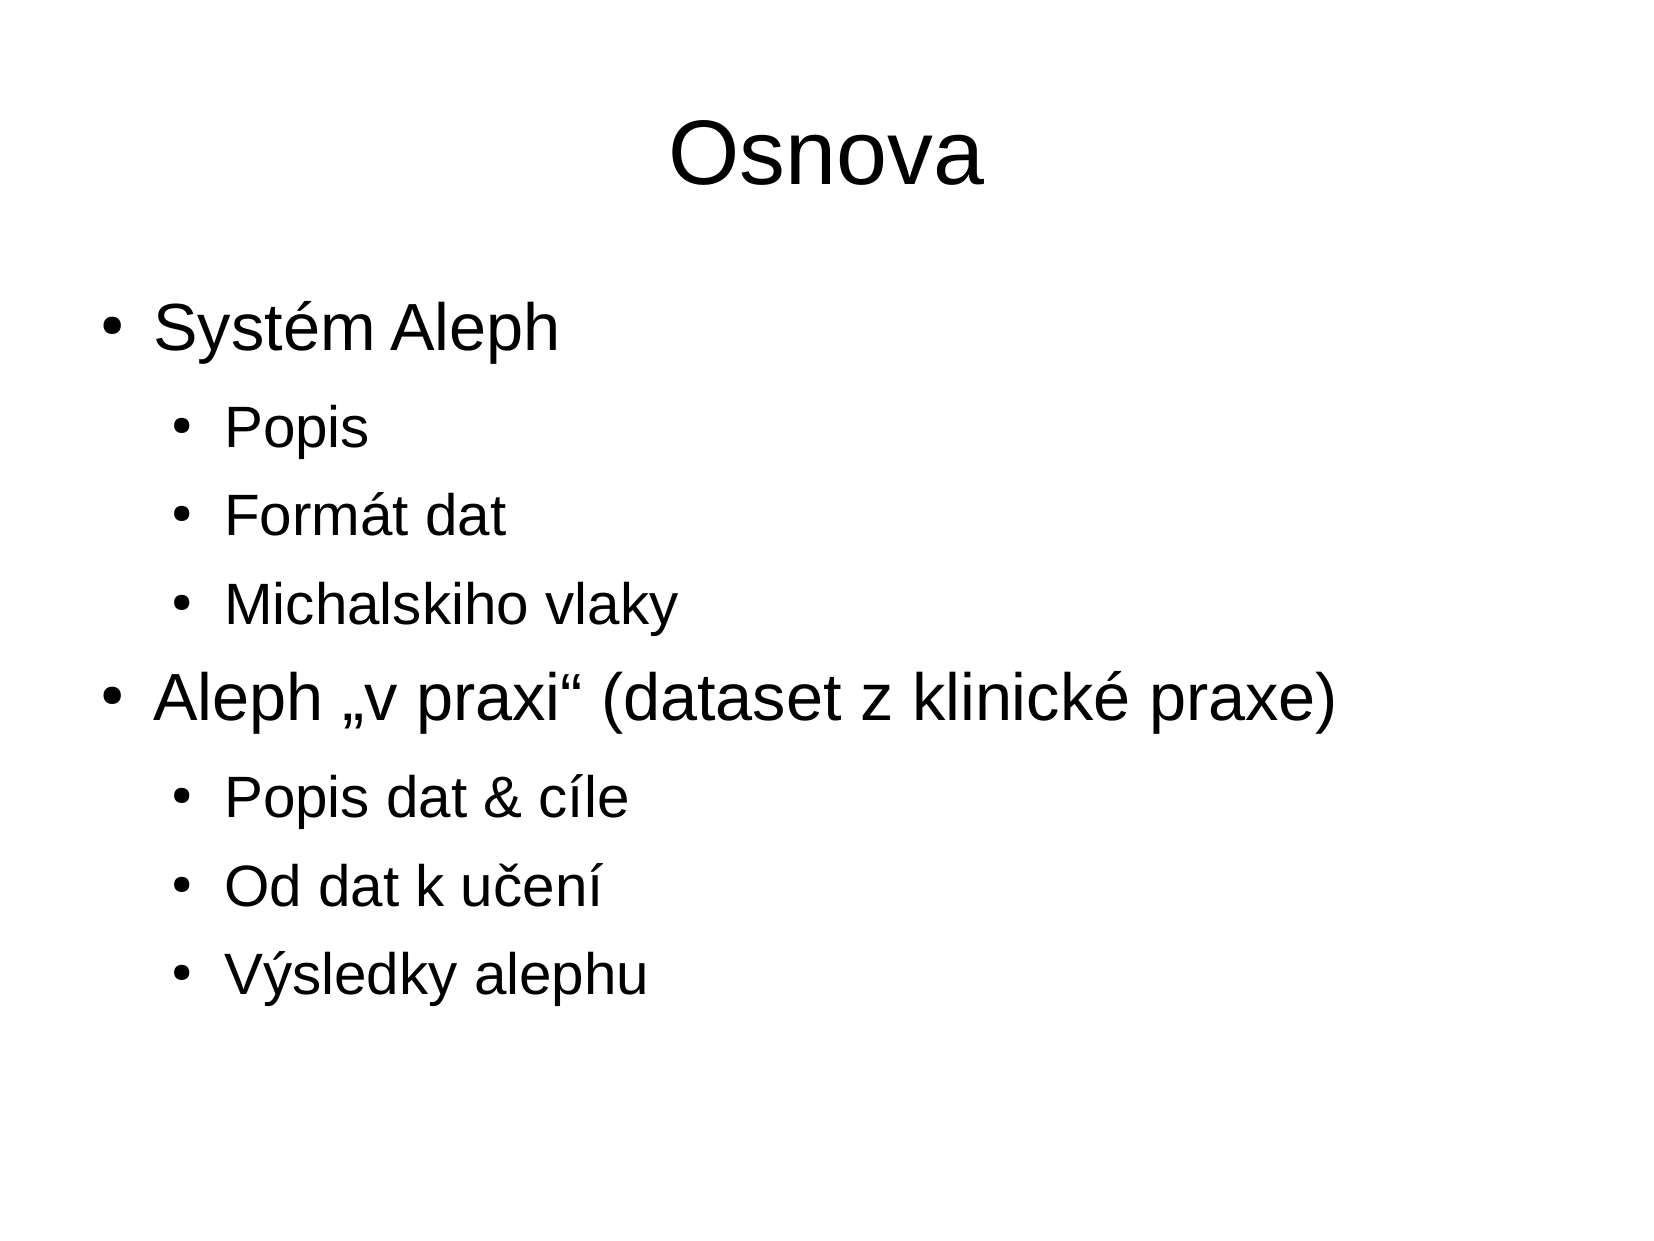

# Osnova
Systém Aleph
Popis
Formát dat
Michalskiho vlaky
Aleph „v praxi“ (dataset z klinické praxe)
Popis dat & cíle
Od dat k učení
Výsledky alephu